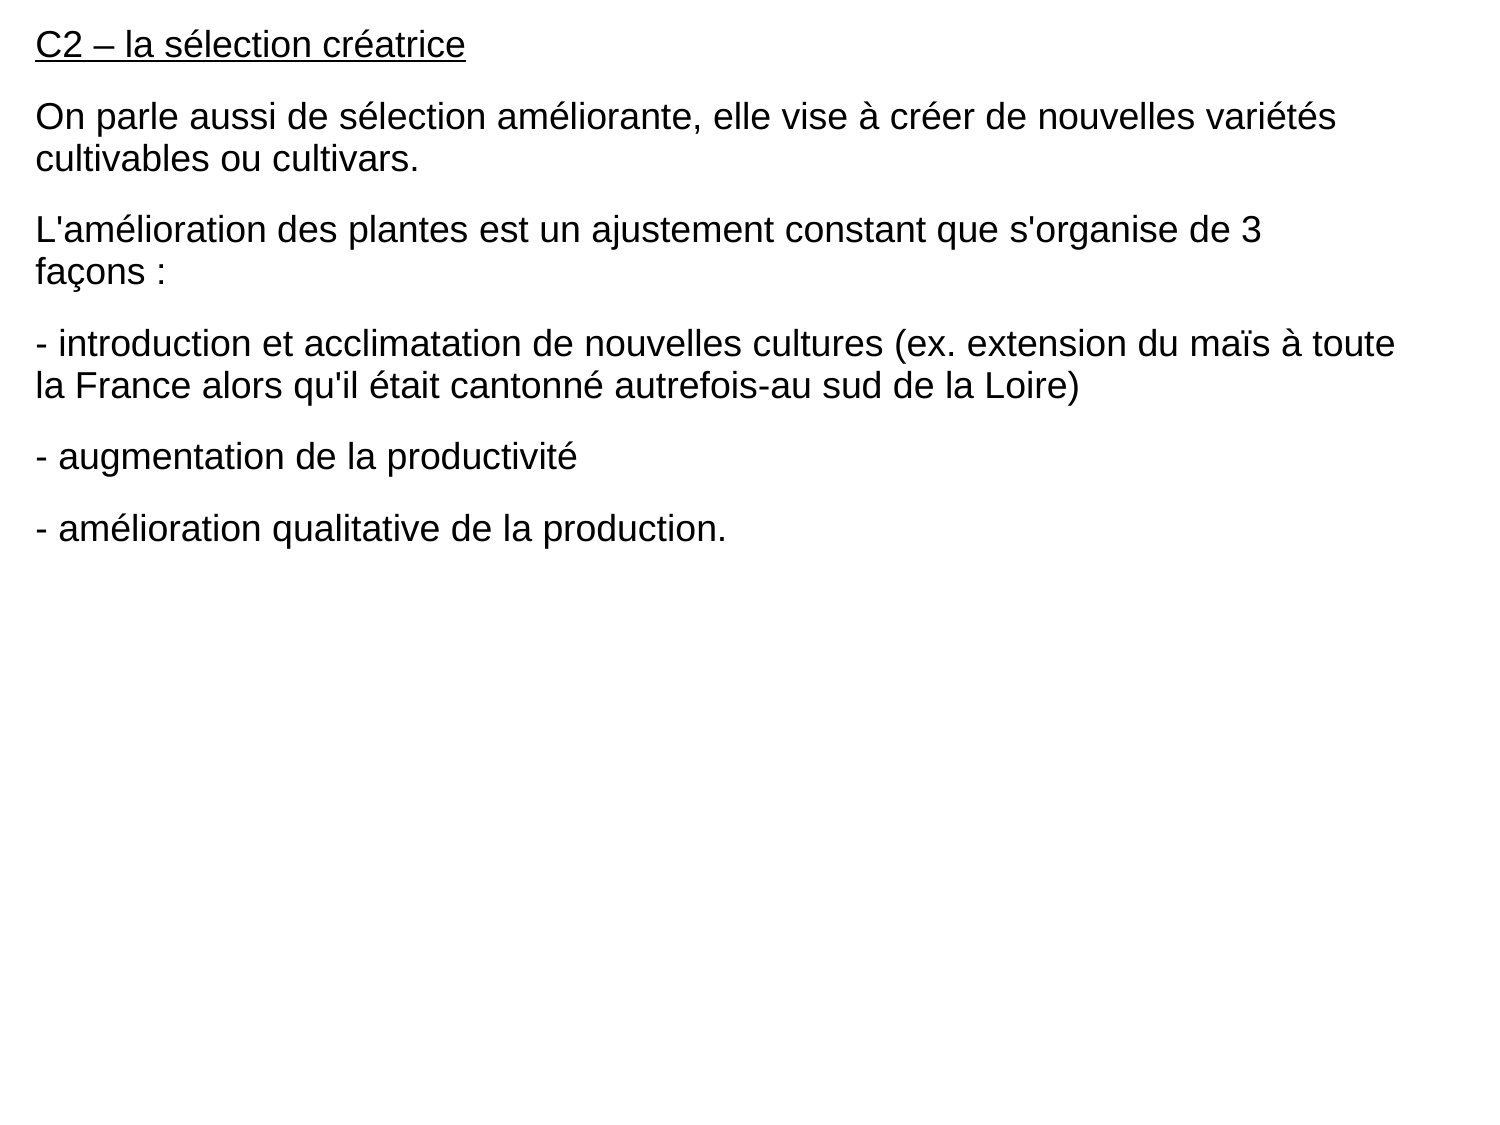

# C2 – la sélection créatrice
On parle aussi de sélection améliorante, elle vise à créer de nouvelles variétés cultivables ou cultivars.
L'amélioration des plantes est un ajustement constant que s'organise de 3 façons :
- introduction et acclimatation de nouvelles cultures (ex. extension du maïs à toute la France alors qu'il était cantonné autrefois-au sud de la Loire)
- augmentation de la productivité
- amélioration qualitative de la production.